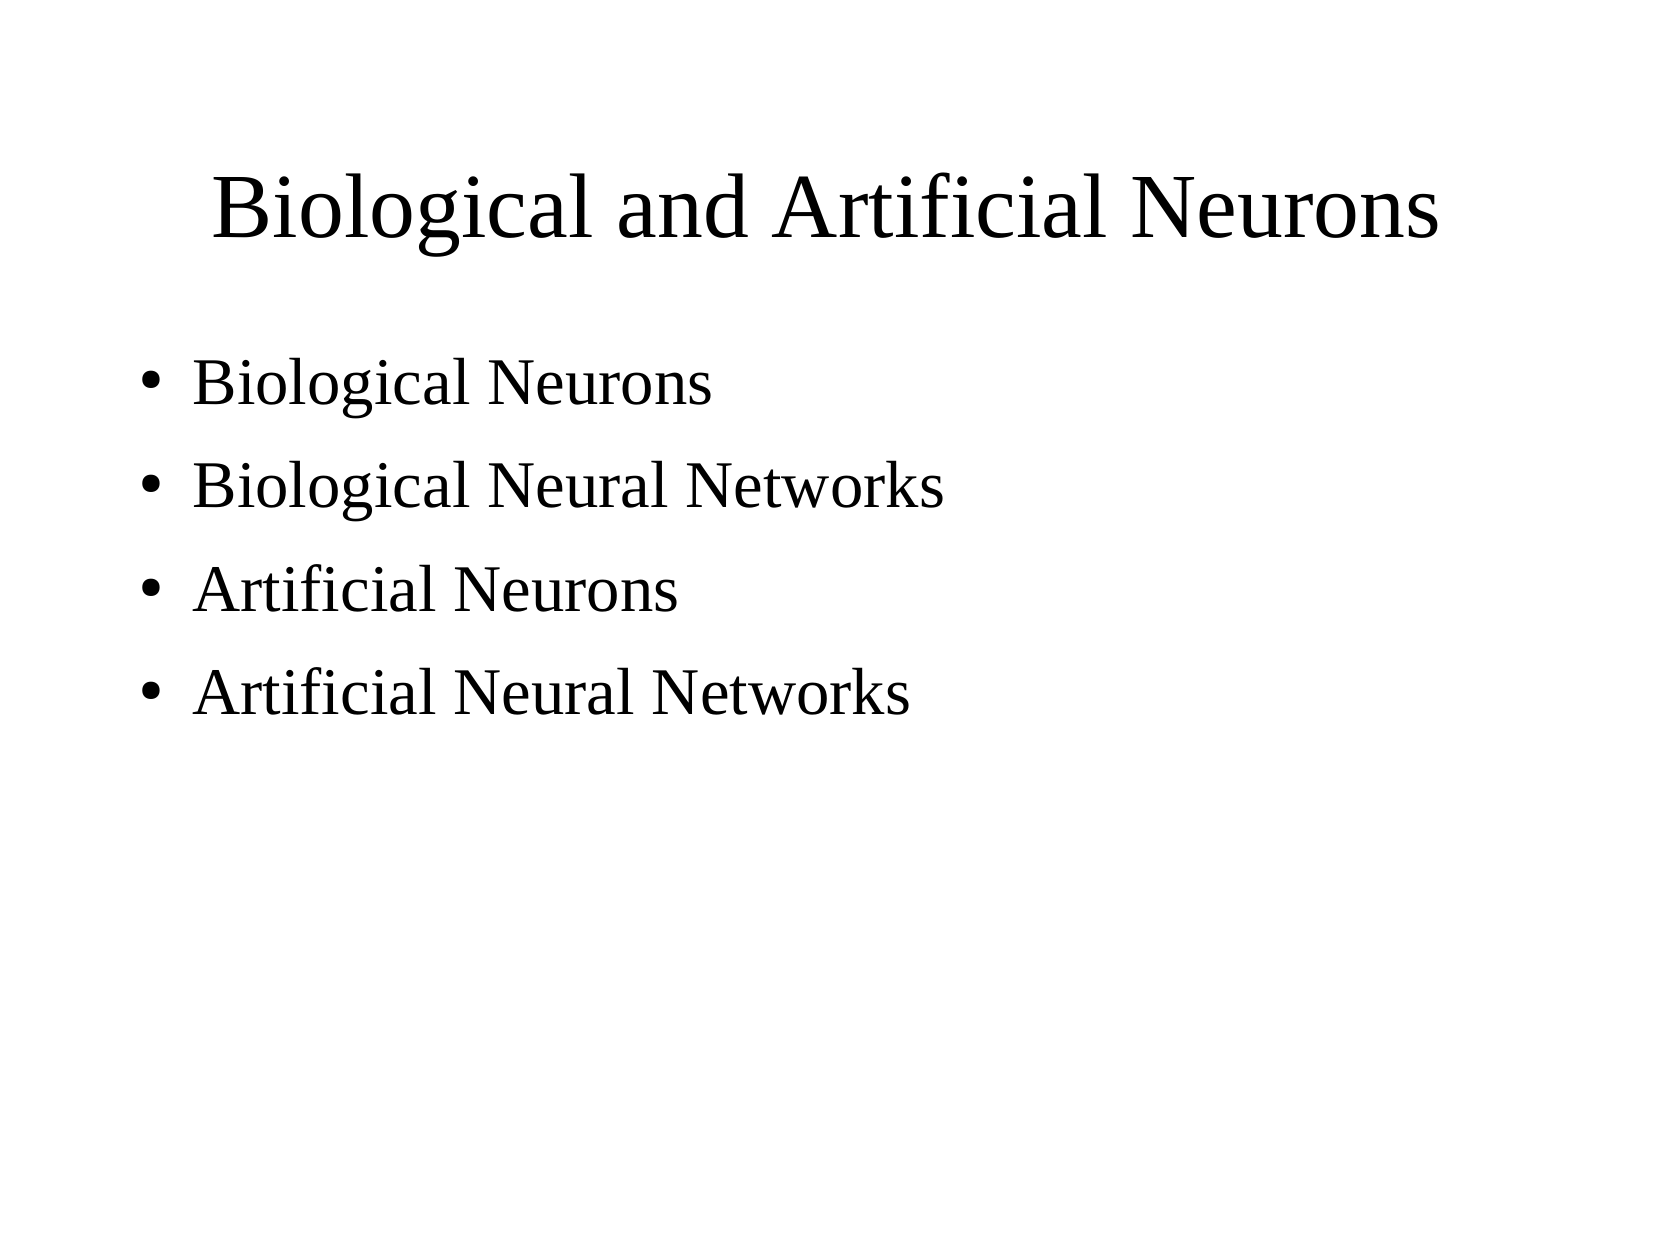

# Biological and Artificial Neurons
Biological Neurons
Biological Neural Networks
Artificial Neurons
Artificial Neural Networks